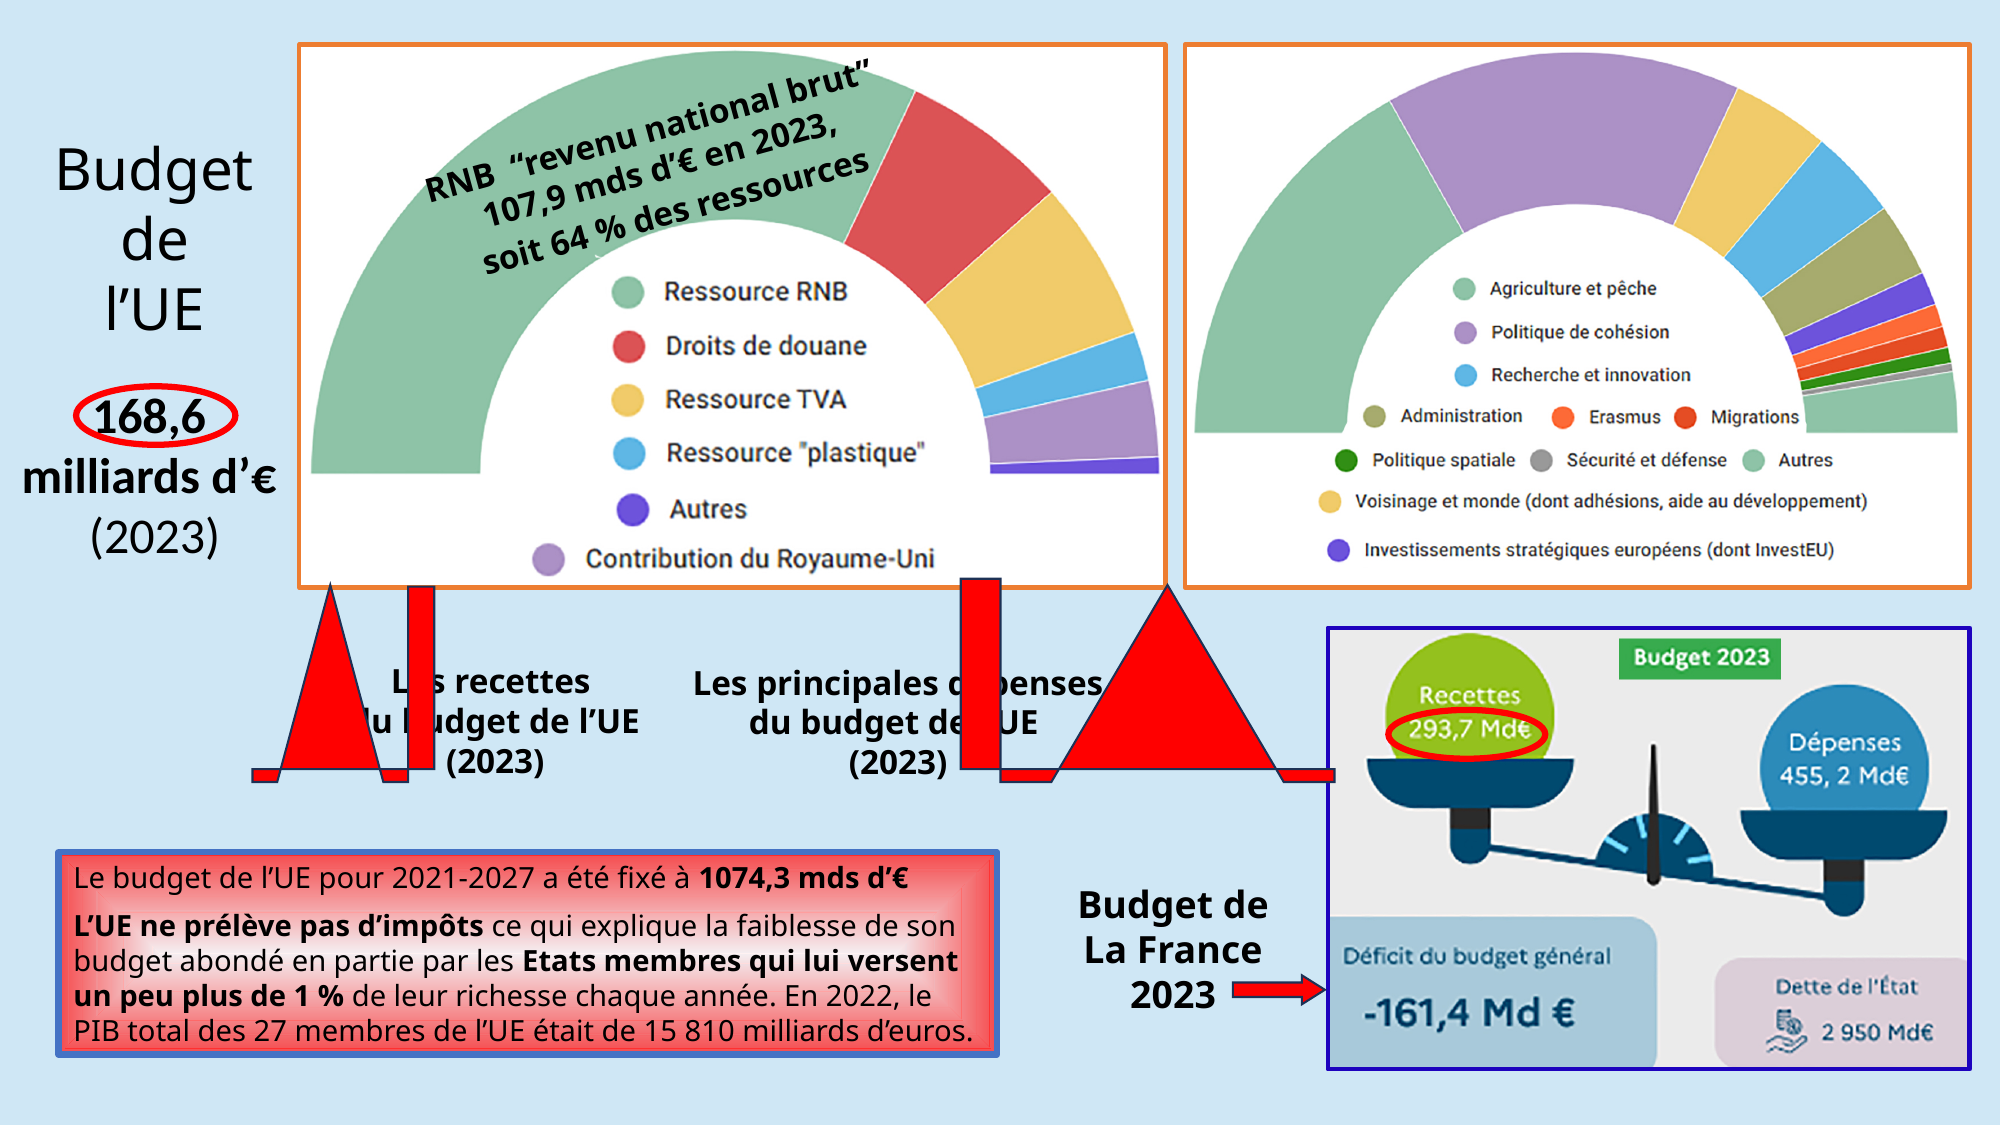

RNB “revenu national brut”
107,9 mds d’€ en 2023,
 soit 64 % des ressources
Budget
 de
l’UE
168,6
milliards d’€
(2023)
Les recettes
du budget de l’UE
(2023)
Les principales dépenses
du budget de l’UE
(2023)
Le budget de l’UE pour 2021-2027 a été fixé à 1074,3 mds d’€
L’UE ne prélève pas d’impôts ce qui explique la faiblesse de son budget abondé en partie par les Etats membres qui lui versent un peu plus de 1 % de leur richesse chaque année. En 2022, le PIB total des 27 membres de l’UE était de 15 810 milliards d’euros.
Budget de
La France
2023